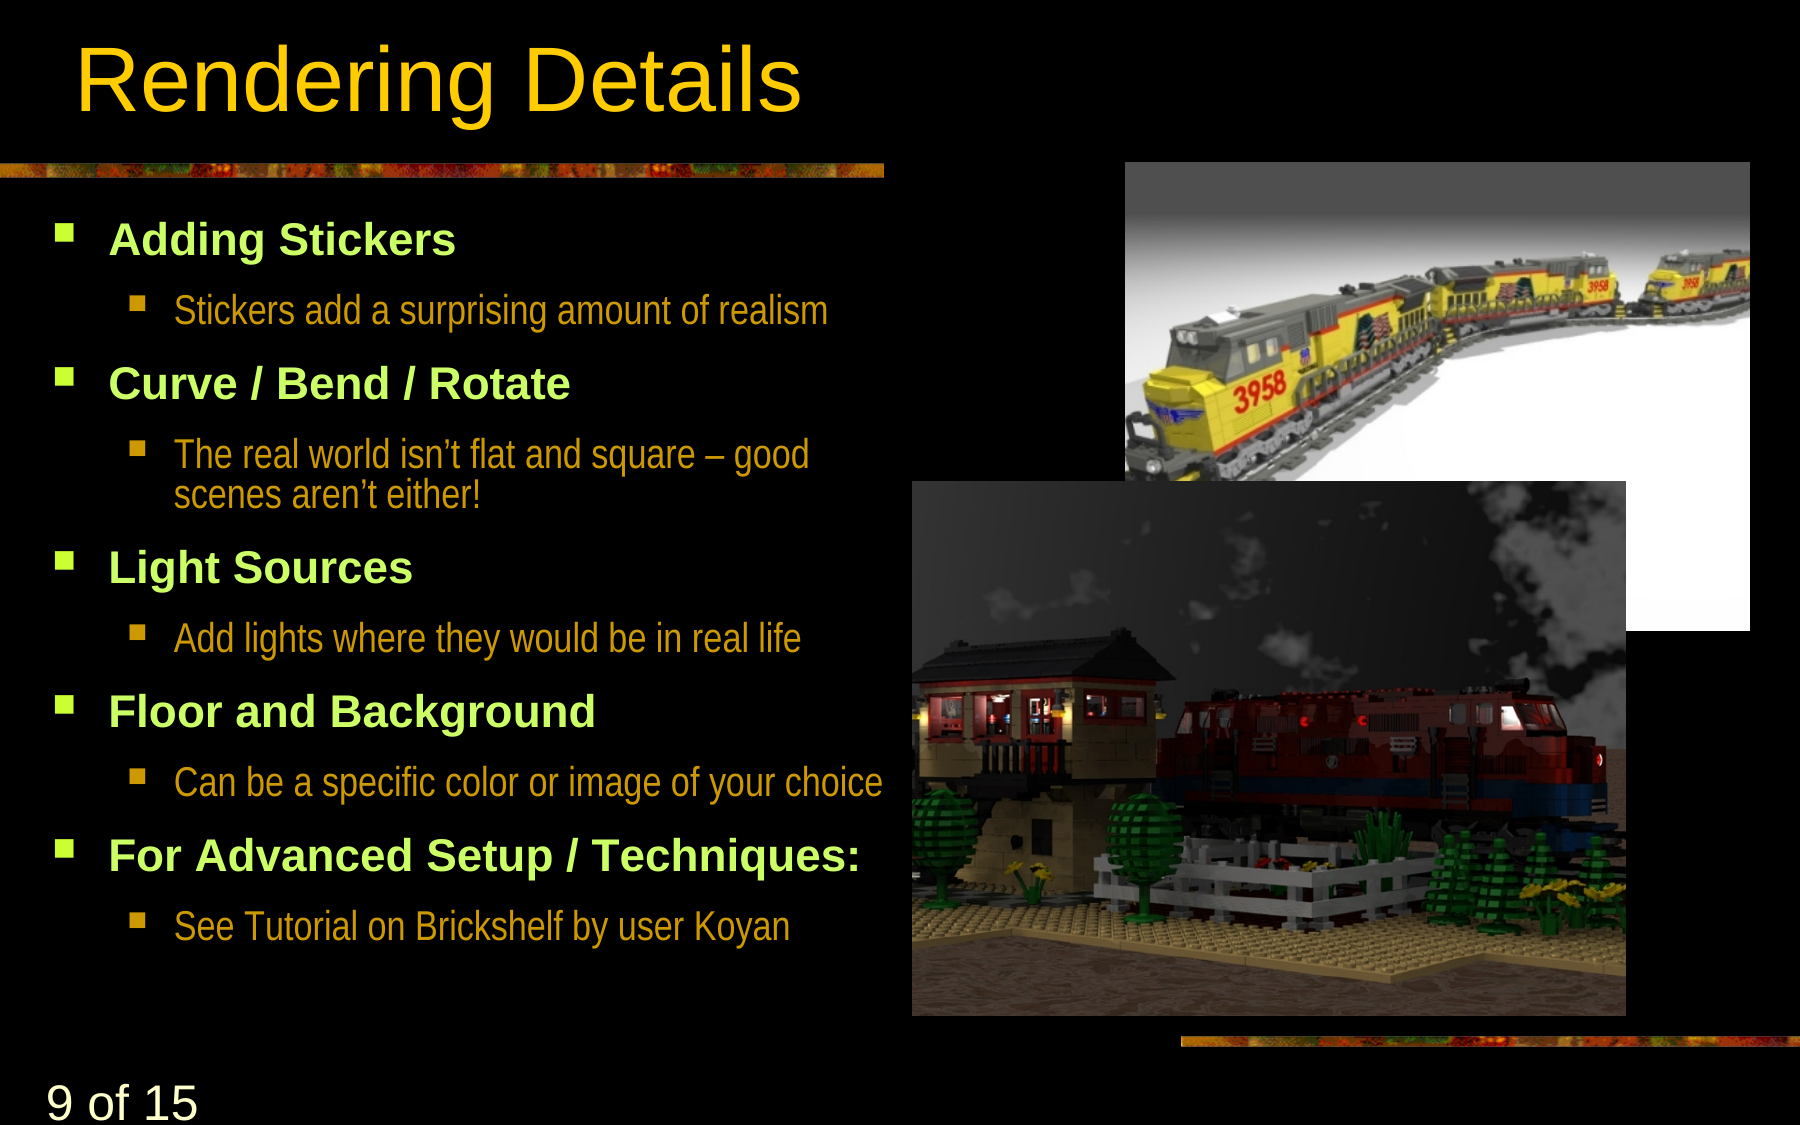

# Rendering Details
Adding Stickers
Stickers add a surprising amount of realism
Curve / Bend / Rotate
The real world isn’t flat and square – good scenes aren’t either!
Light Sources
Add lights where they would be in real life
Floor and Background
Can be a specific color or image of your choice
For Advanced Setup / Techniques:
See Tutorial on Brickshelf by user Koyan